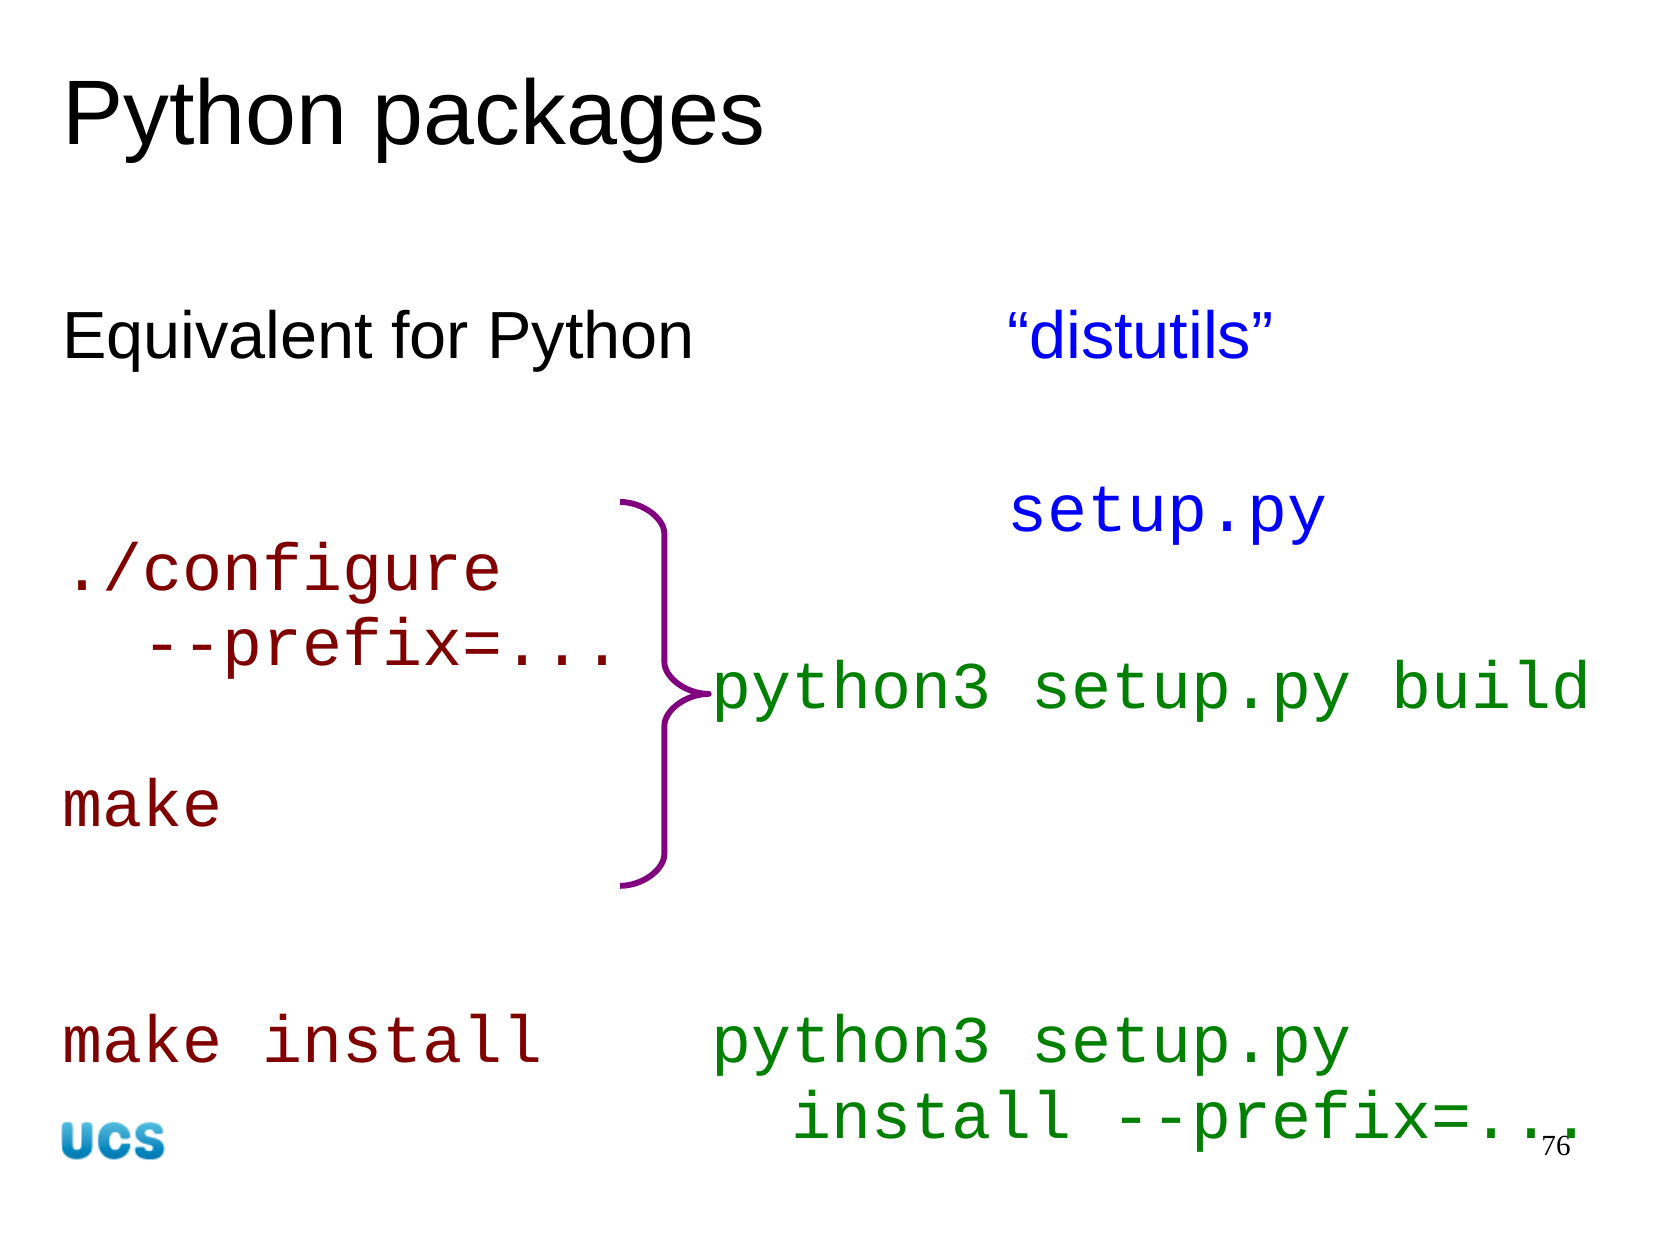

Python packages
Equivalent for Python
“distutils”
setup.py
./configure
 --prefix=...
python3 setup.py build
make
python3 setup.py
 install --prefix=...
make install
76